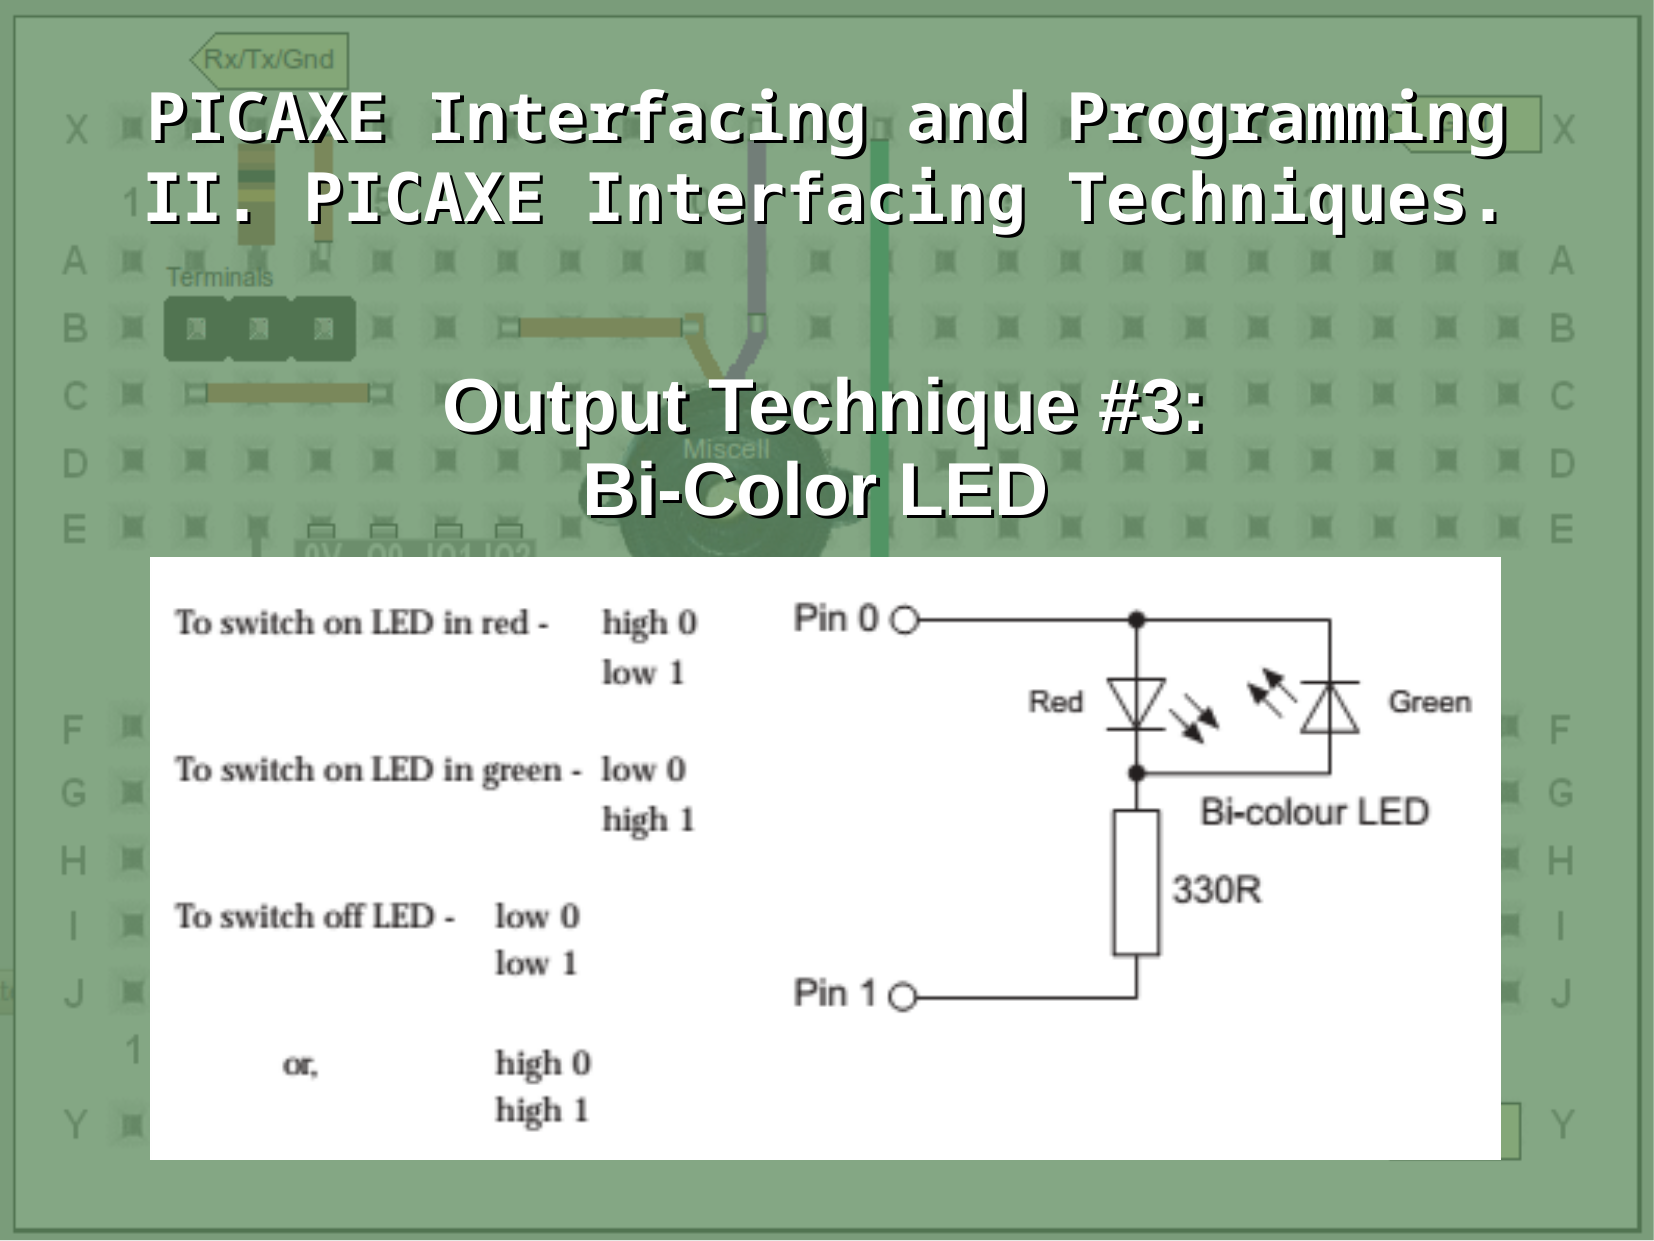

# PICAXE Interfacing and Programming II. PICAXE Interfacing Techniques.
 Output Technique #3:
Bi-Color LED